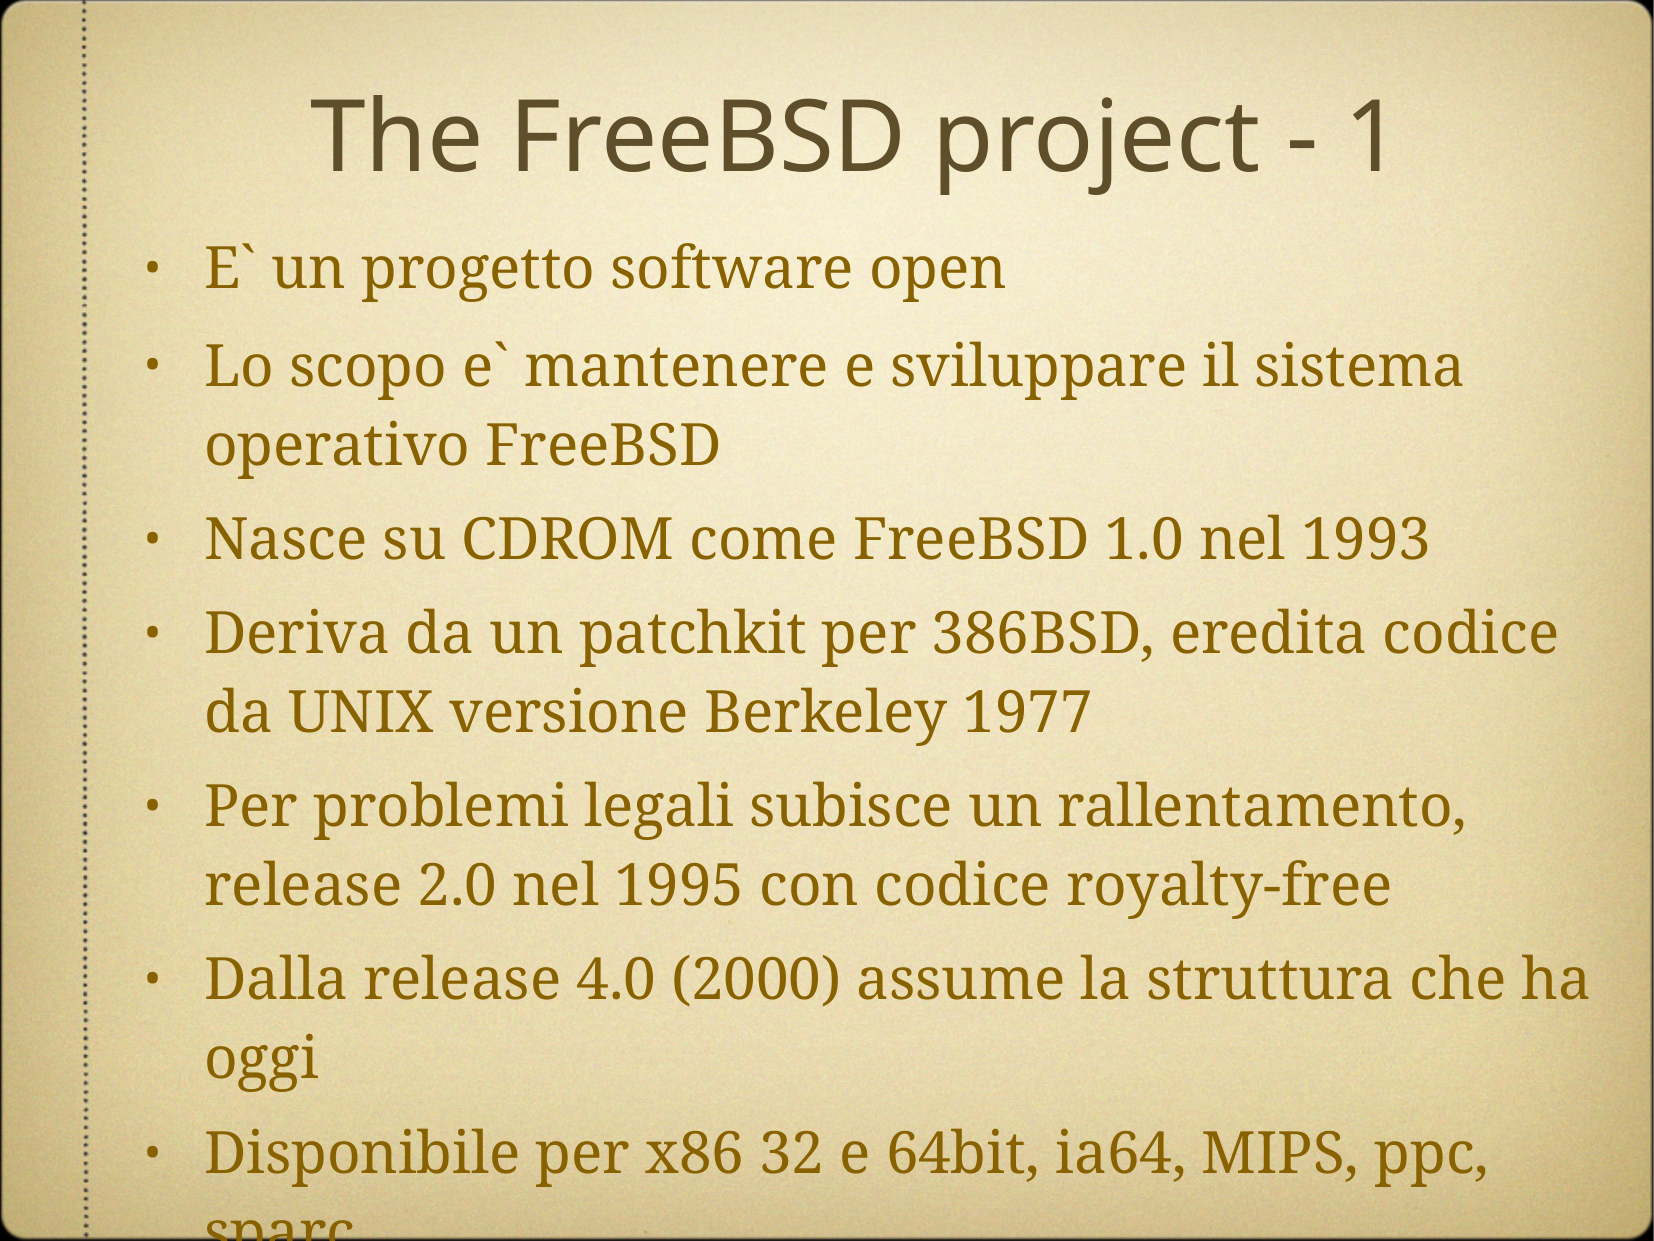

# The FreeBSD project - 1
E` un progetto software open
Lo scopo e` mantenere e sviluppare il sistema operativo FreeBSD
Nasce su CDROM come FreeBSD 1.0 nel 1993
Deriva da un patchkit per 386BSD, eredita codice da UNIX versione Berkeley 1977
Per problemi legali subisce un rallentamento, release 2.0 nel 1995 con codice royalty-free
Dalla release 4.0 (2000) assume la struttura che ha oggi
Disponibile per x86 32 e 64bit, ia64, MIPS, ppc, sparc...
La mascotte (Beastie) nasce nel 1984